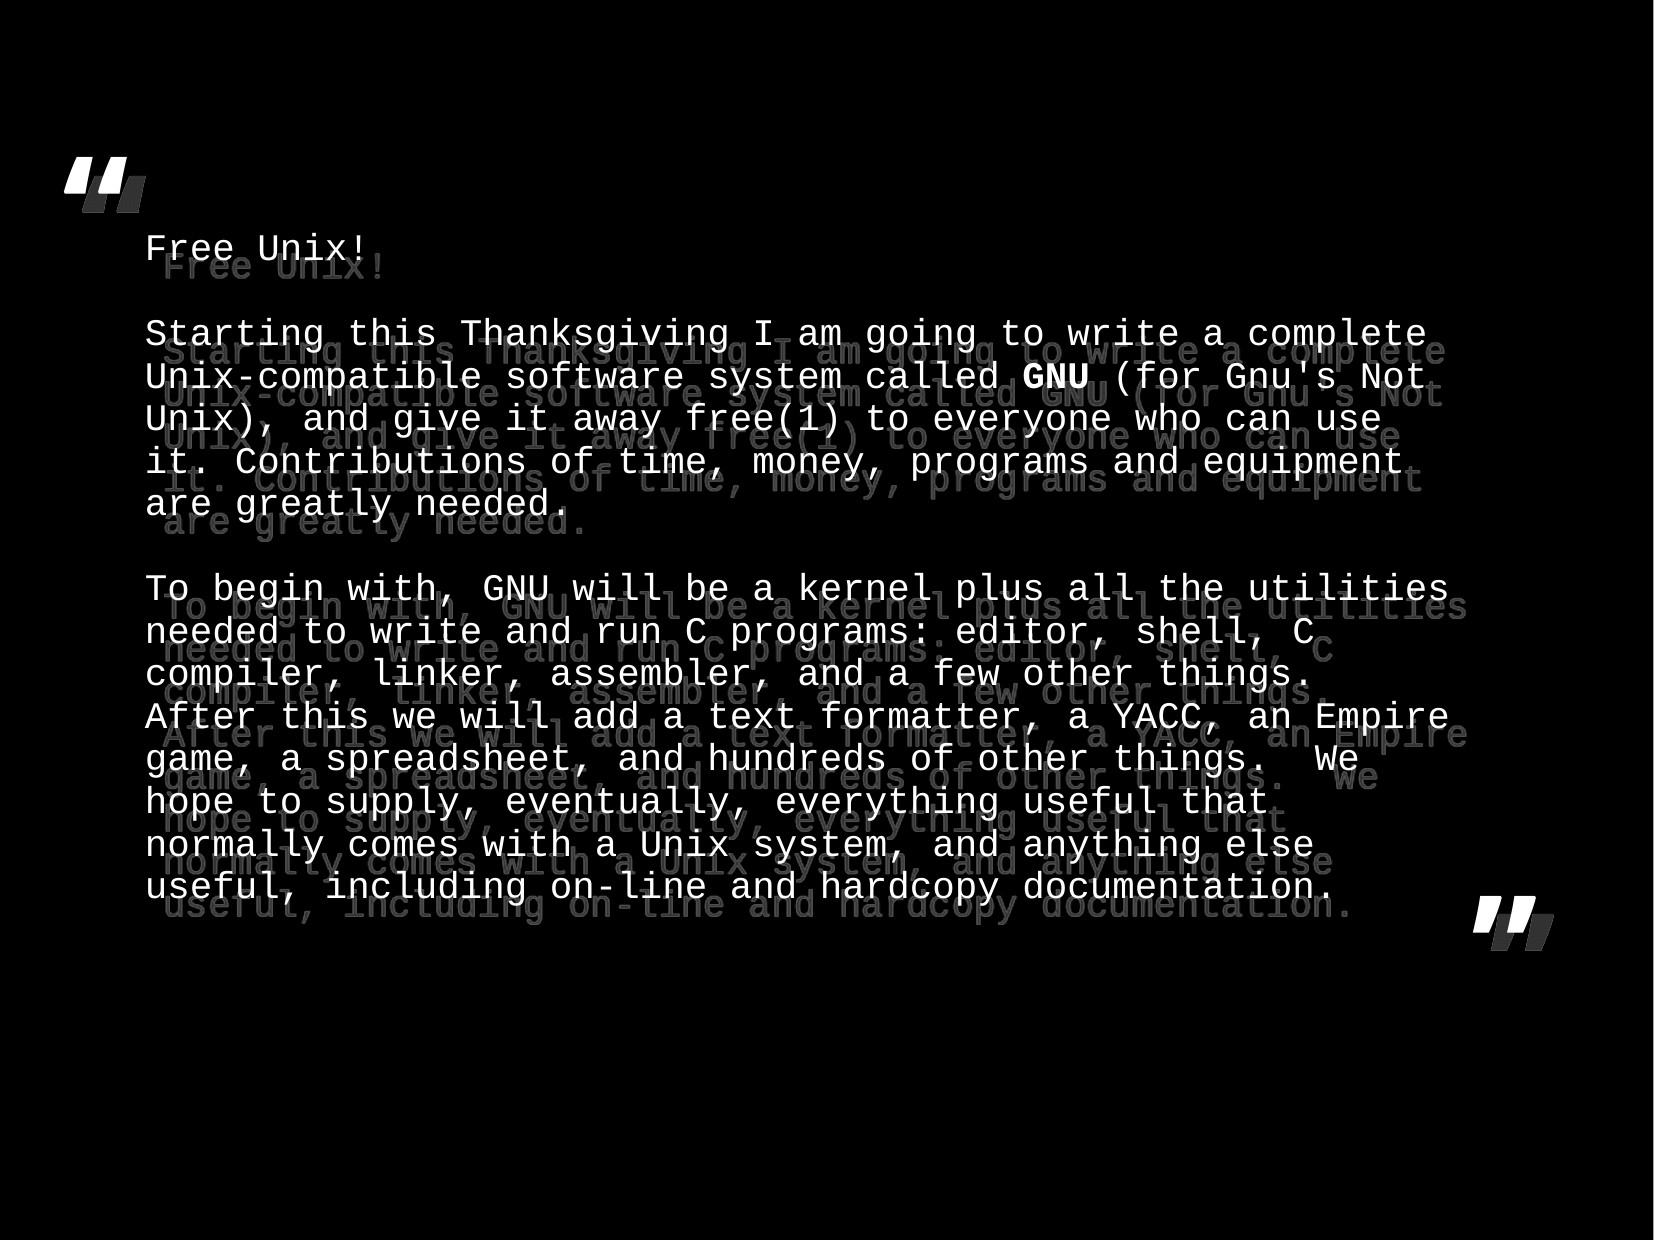

“
Free Unix!
Starting this Thanksgiving I am going to write a complete
Unix-compatible software system called GNU (for Gnu's Not Unix), and give it away free(1) to everyone who can use it. Contributions of time, money, programs and equipment are greatly needed.
To begin with, GNU will be a kernel plus all the utilities needed to write and run C programs: editor, shell, C compiler, linker, assembler, and a few other things. After this we will add a text formatter, a YACC, an Empire game, a spreadsheet, and hundreds of other things. We hope to supply, eventually, everything useful that normally comes with a Unix system, and anything else useful, including on-line and hardcopy documentation.
”